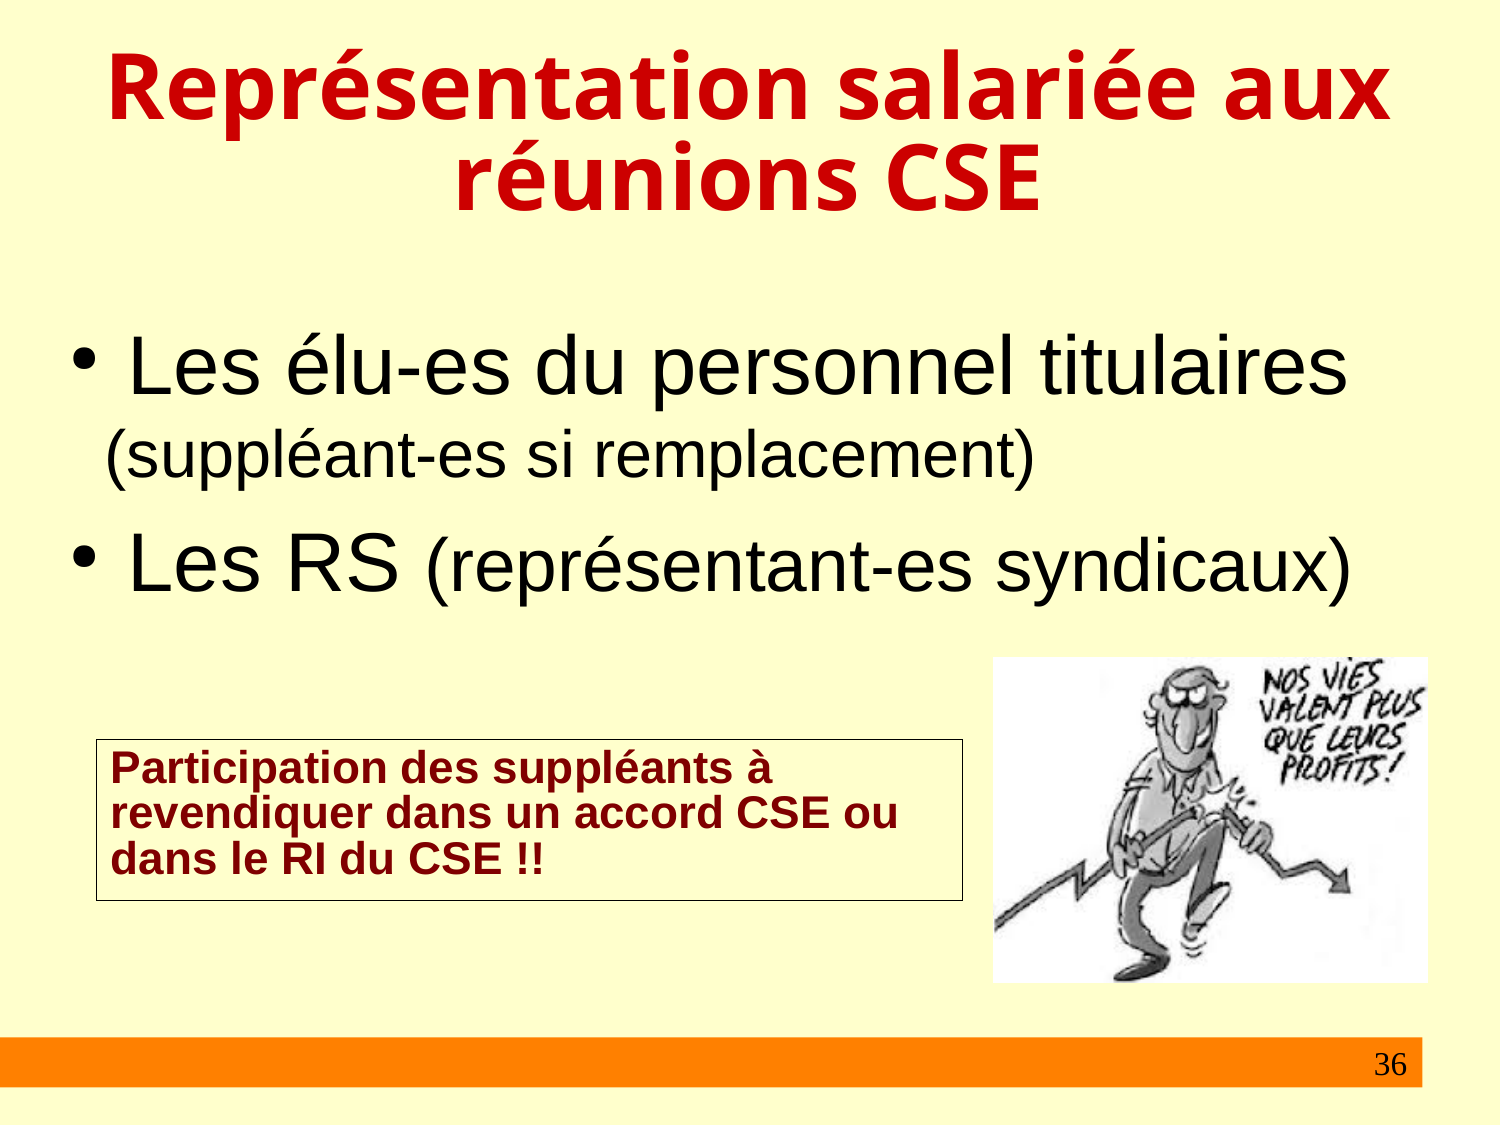

# Représentation salariée aux réunions CSE
 Les élu-es du personnel titulaires (suppléant-es si remplacement)
 Les RS (représentant-es syndicaux)
Participation des suppléants à revendiquer dans un accord CSE ou dans le RI du CSE !!